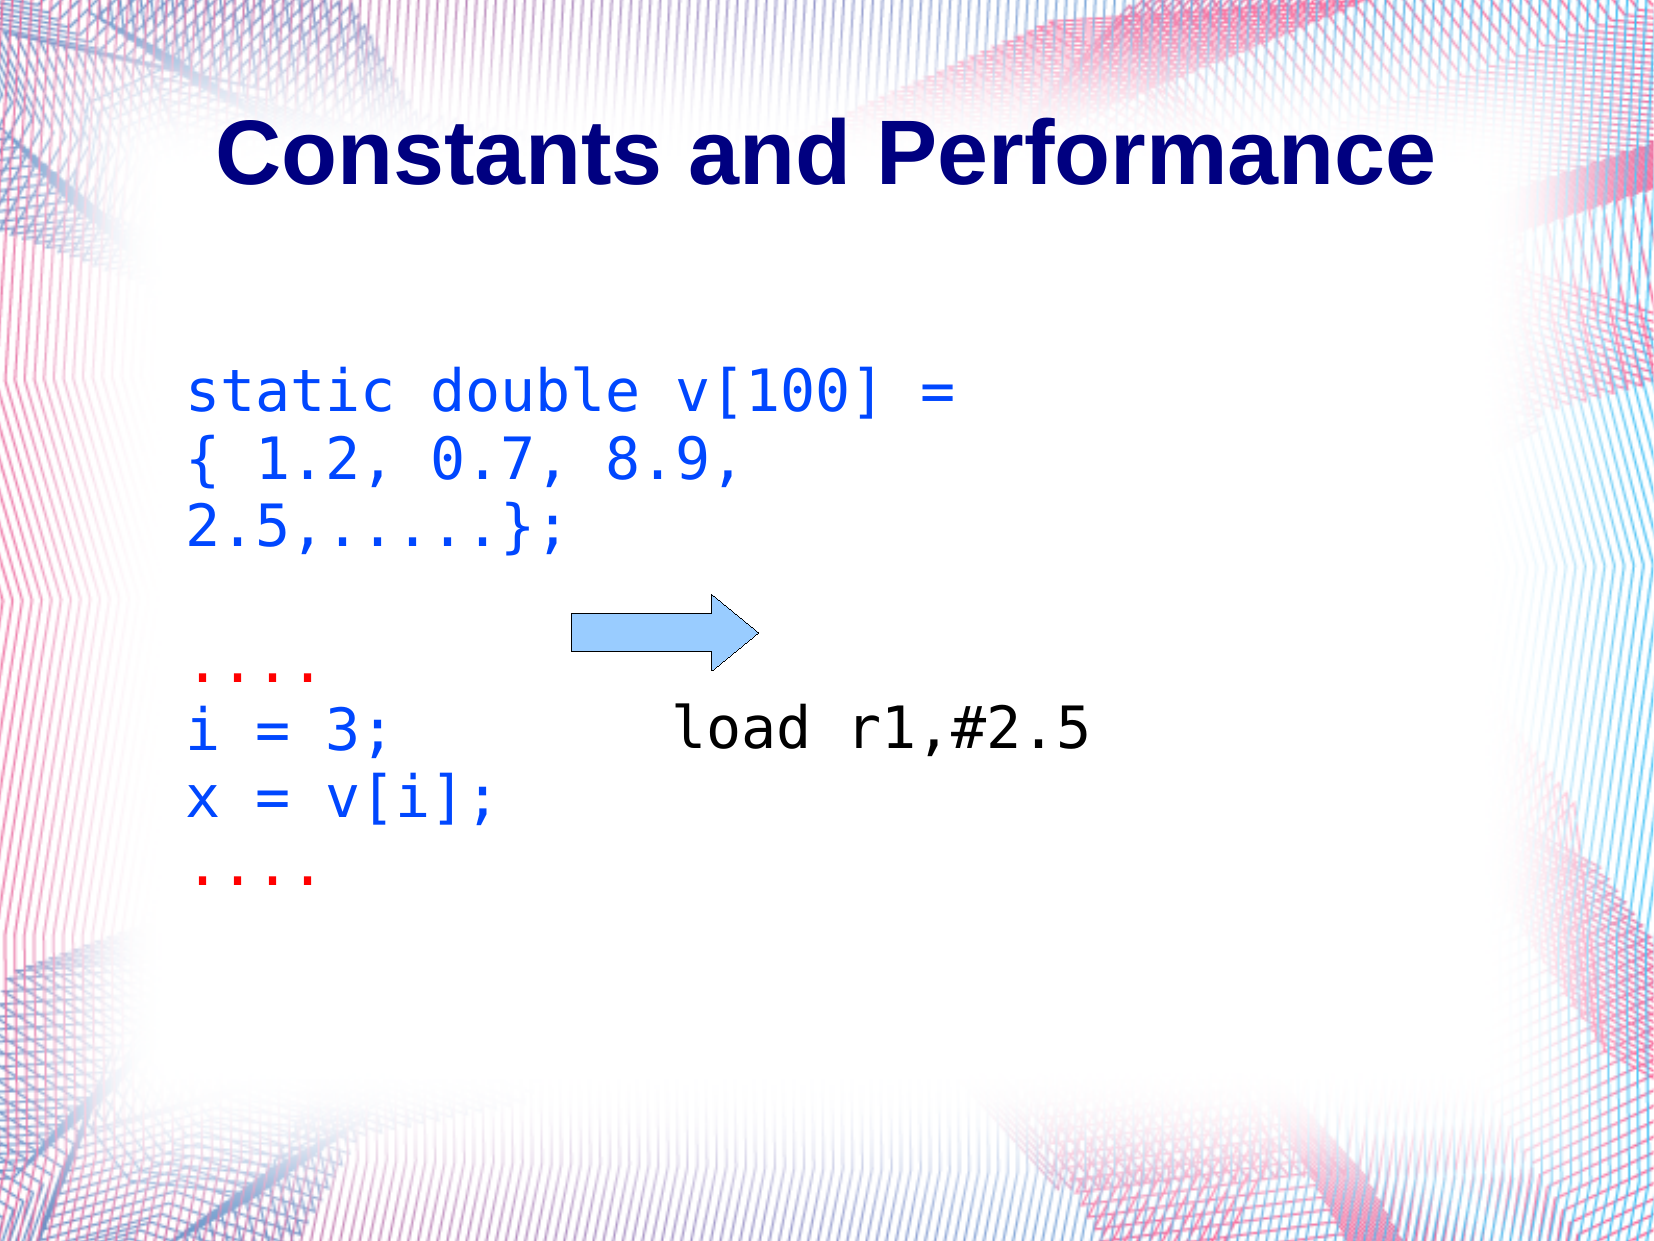

# Constants and Performance
load r1,#2.5
static double v[100] = { 1.2, 0.7, 8.9, 2.5,.....};
....
i = 3;
x = v[i];
....